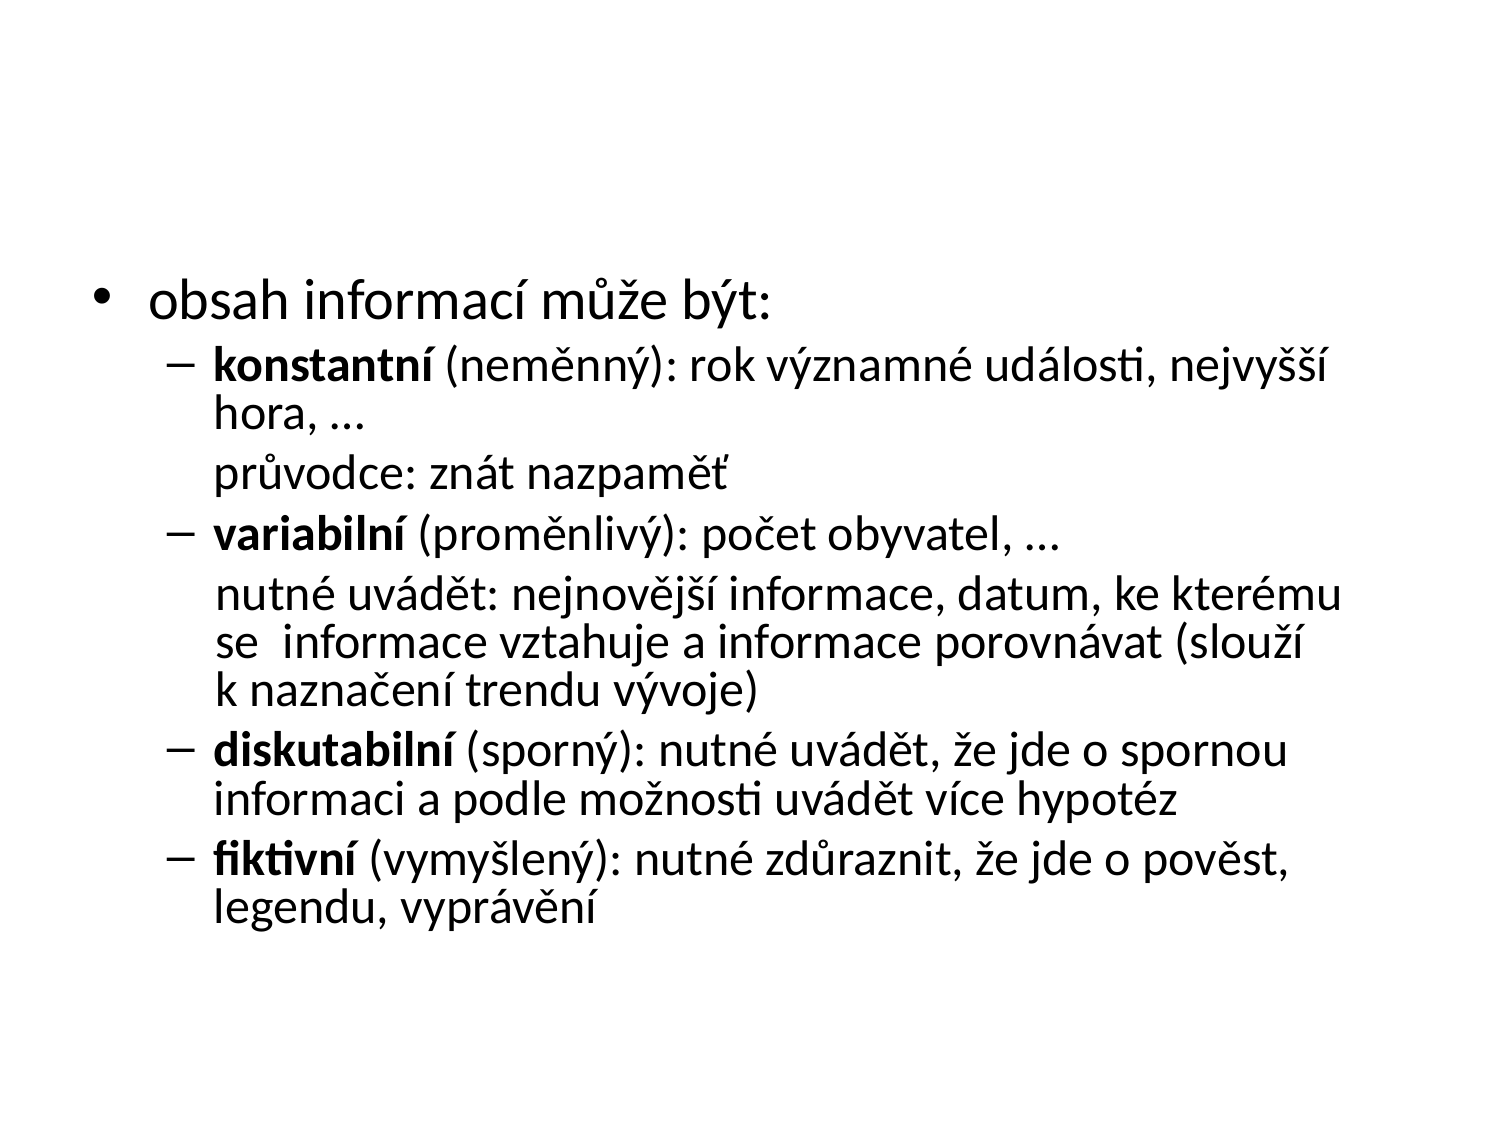

# obsah informací může být:
konstantní (neměnný): rok významné události, nejvyšší hora, …
	průvodce: znát nazpaměť
variabilní (proměnlivý): počet obyvatel, …
	 nutné uvádět: nejnovější informace, datum, ke kterému
 se informace vztahuje a informace porovnávat (slouží
 k naznačení trendu vývoje)
diskutabilní (sporný): nutné uvádět, že jde o spornou informaci a podle možnosti uvádět více hypotéz
fiktivní (vymyšlený): nutné zdůraznit, že jde o pověst, legendu, vyprávění